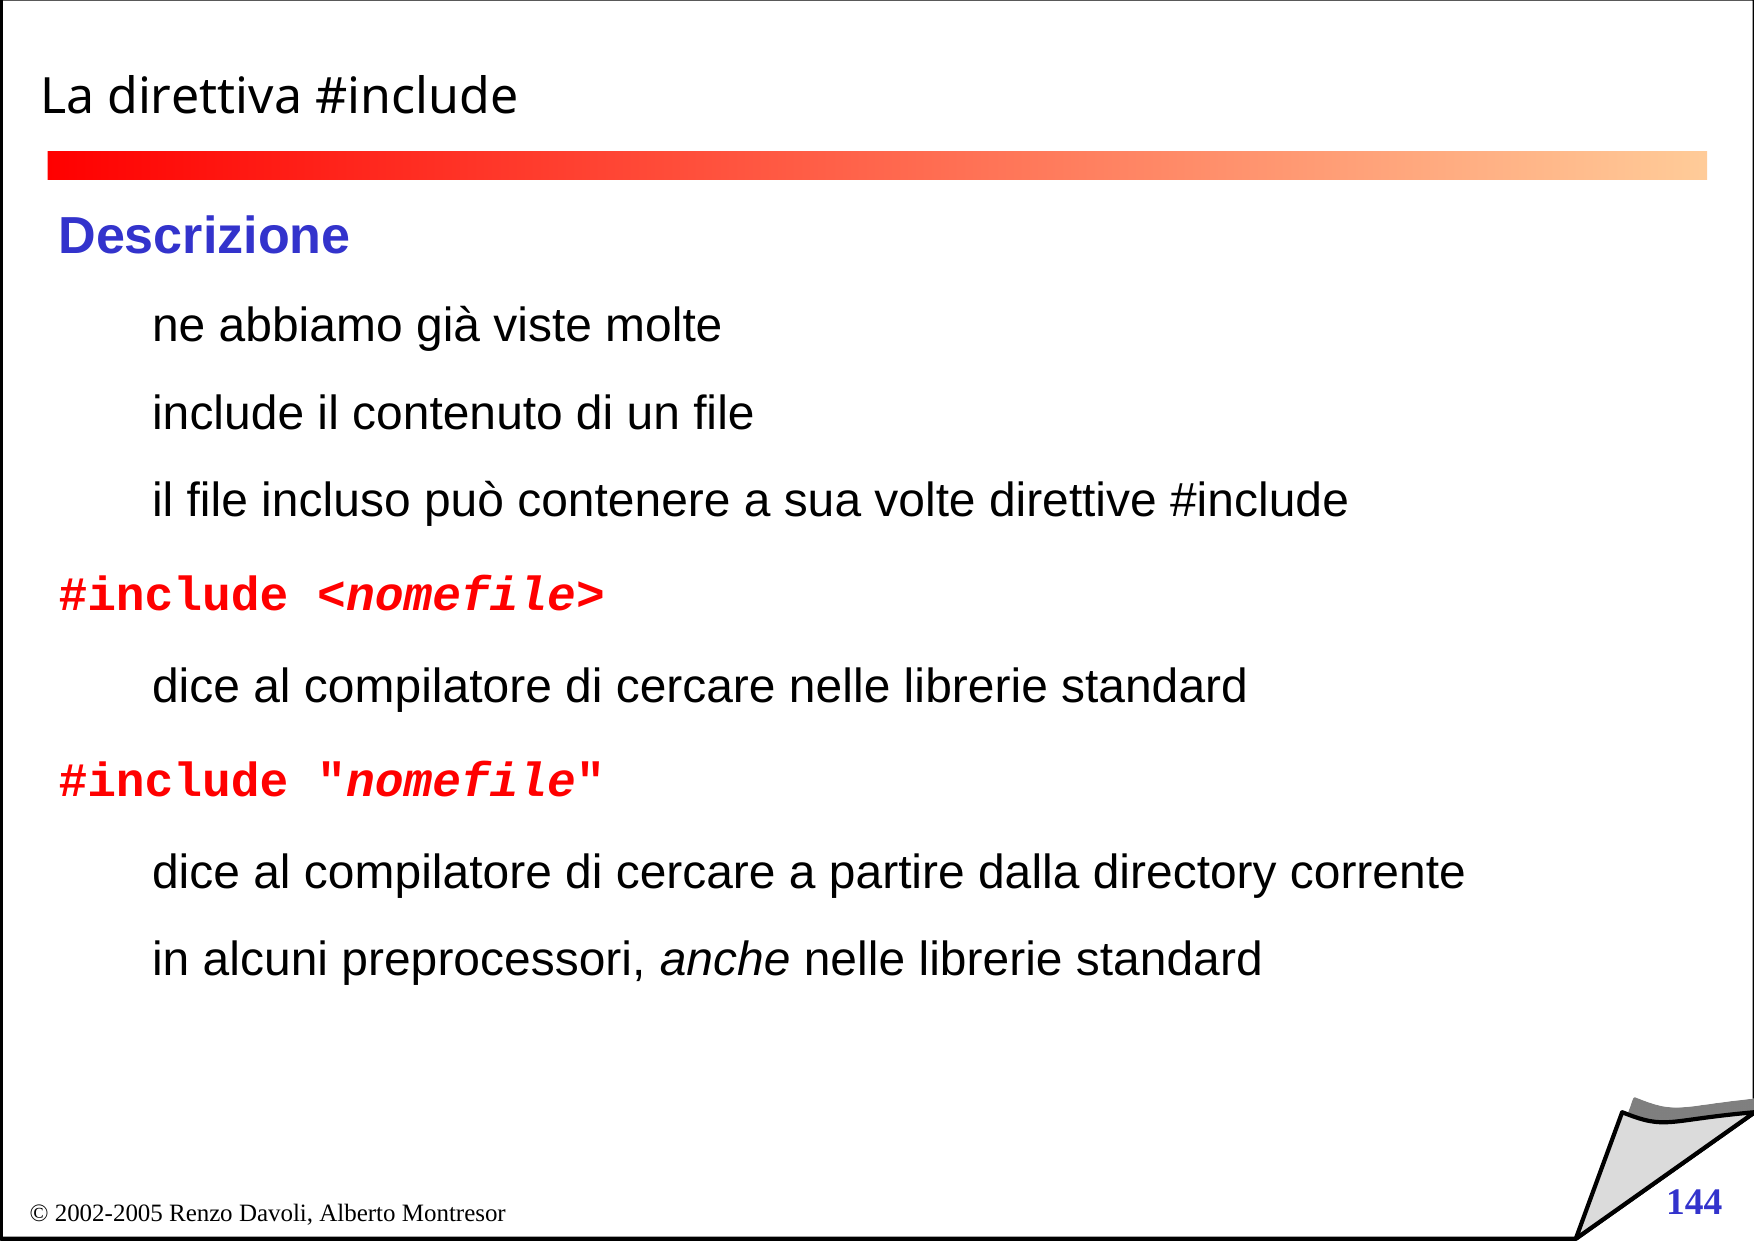

# La direttiva #include
Descrizione
ne abbiamo già viste molte
include il contenuto di un file
il file incluso può contenere a sua volte direttive #include
#include <nomefile>
dice al compilatore di cercare nelle librerie standard
#include "nomefile"
dice al compilatore di cercare a partire dalla directory corrente
in alcuni preprocessori, anche nelle librerie standard